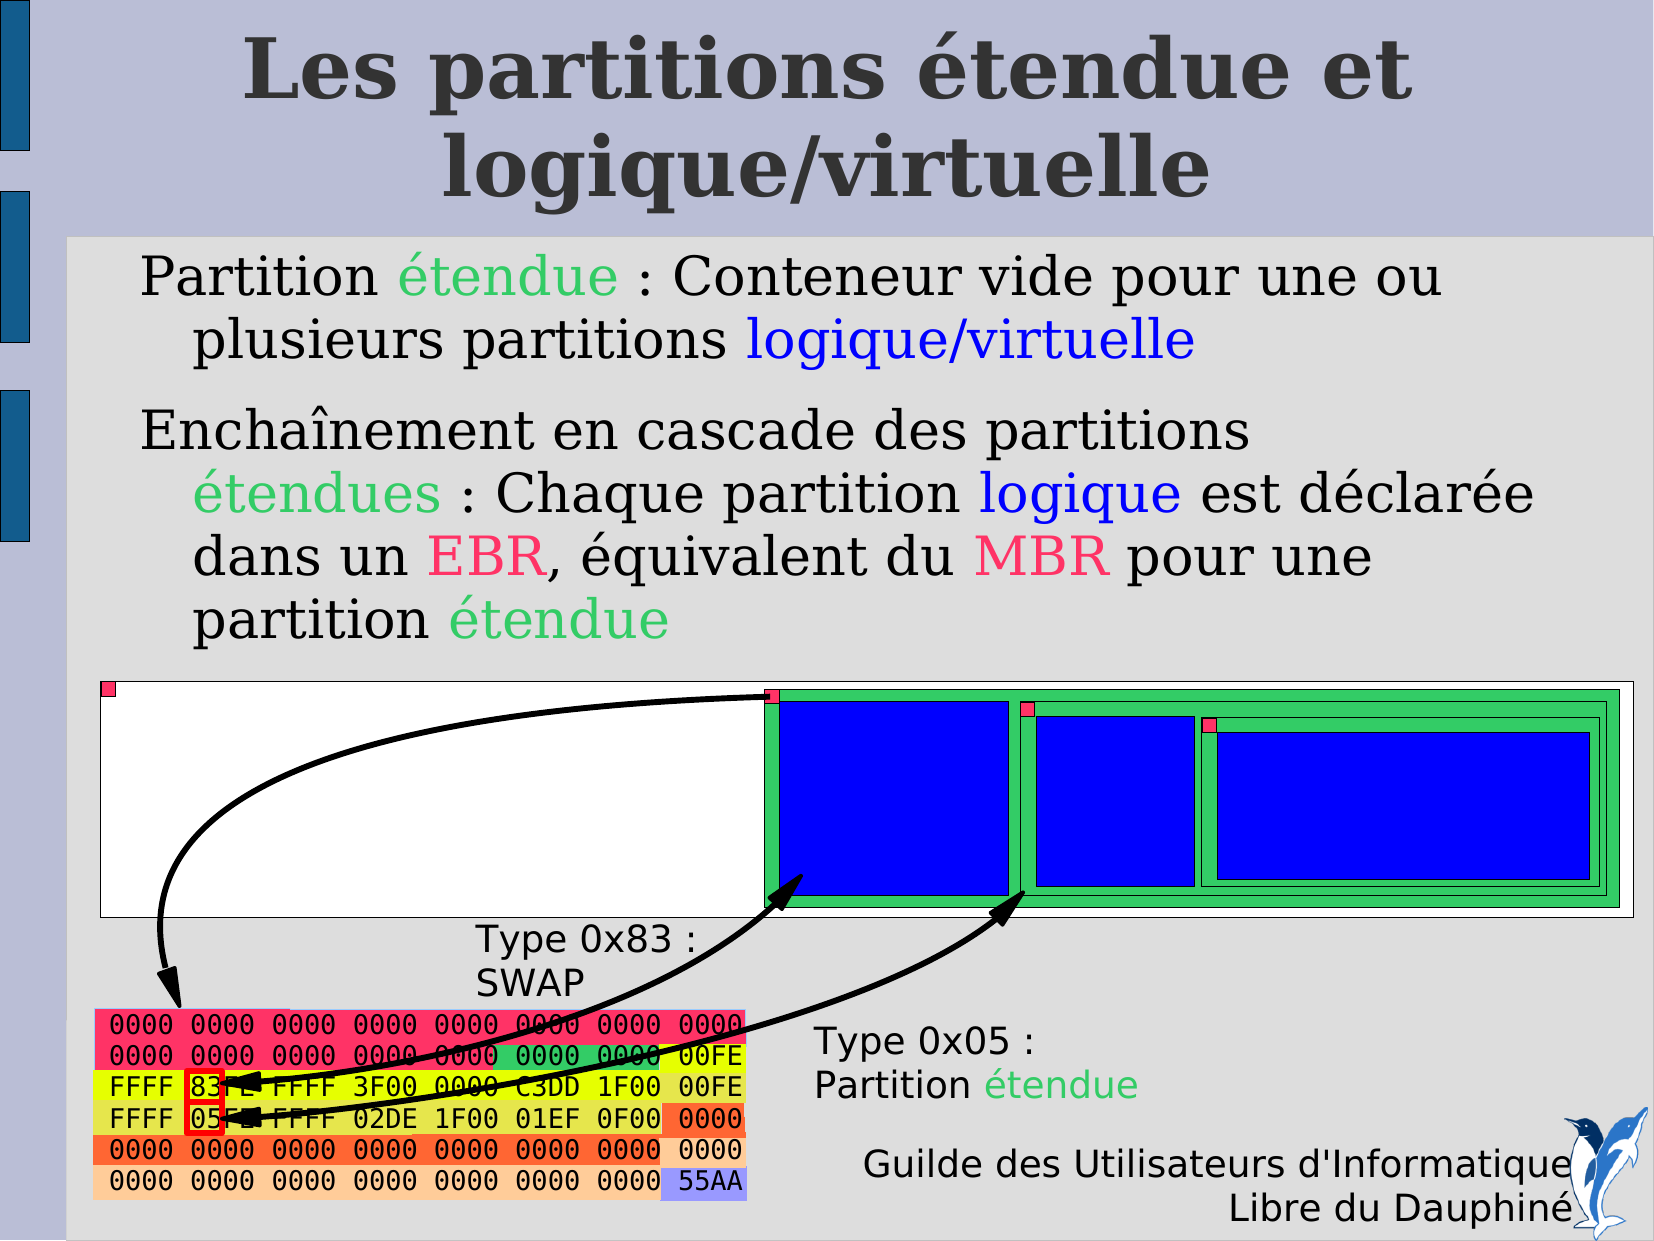

# Les partitions étendue et logique/virtuelle
Partition étendue : Conteneur vide pour une ou plusieurs partitions logique/virtuelle
Enchaînement en cascade des partitions
étendues : Chaque partition logique est déclarée dans un EBR, équivalent du MBR pour une
partition étendue
Type 0x83 :
SWAP
0000 0000 0000 0000 0000 0000 0000 0000
0000 0000 0000 0000 0000 0000 0000 00FE
FFFF 83FE FFFF 3F00 0000 C3DD 1F00 00FE
FFFF 05FE FFFF 02DE 1F00 01EF 0F00 0000
0000 0000 0000 0000 0000 0000 0000 0000
0000 0000 0000 0000 0000 0000 0000 55AA
Type 0x05 :
Partition étendue